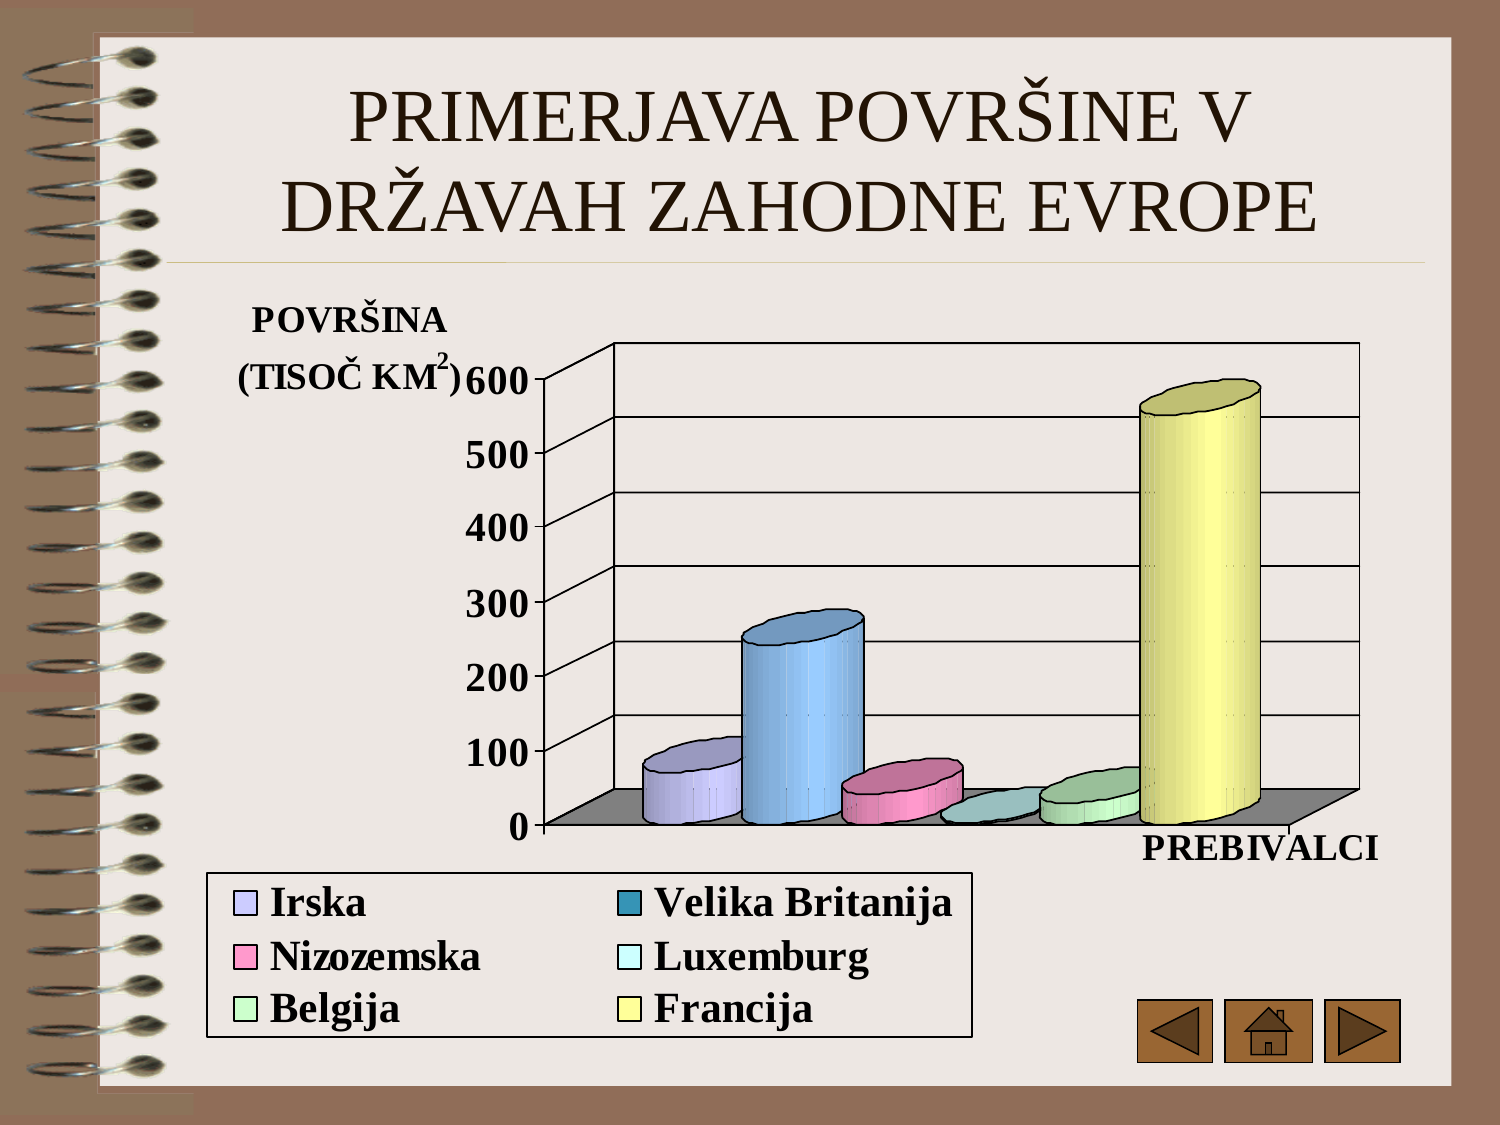

# PRIMERJAVA POVRŠINE V DRŽAVAH ZAHODNE EVROPE